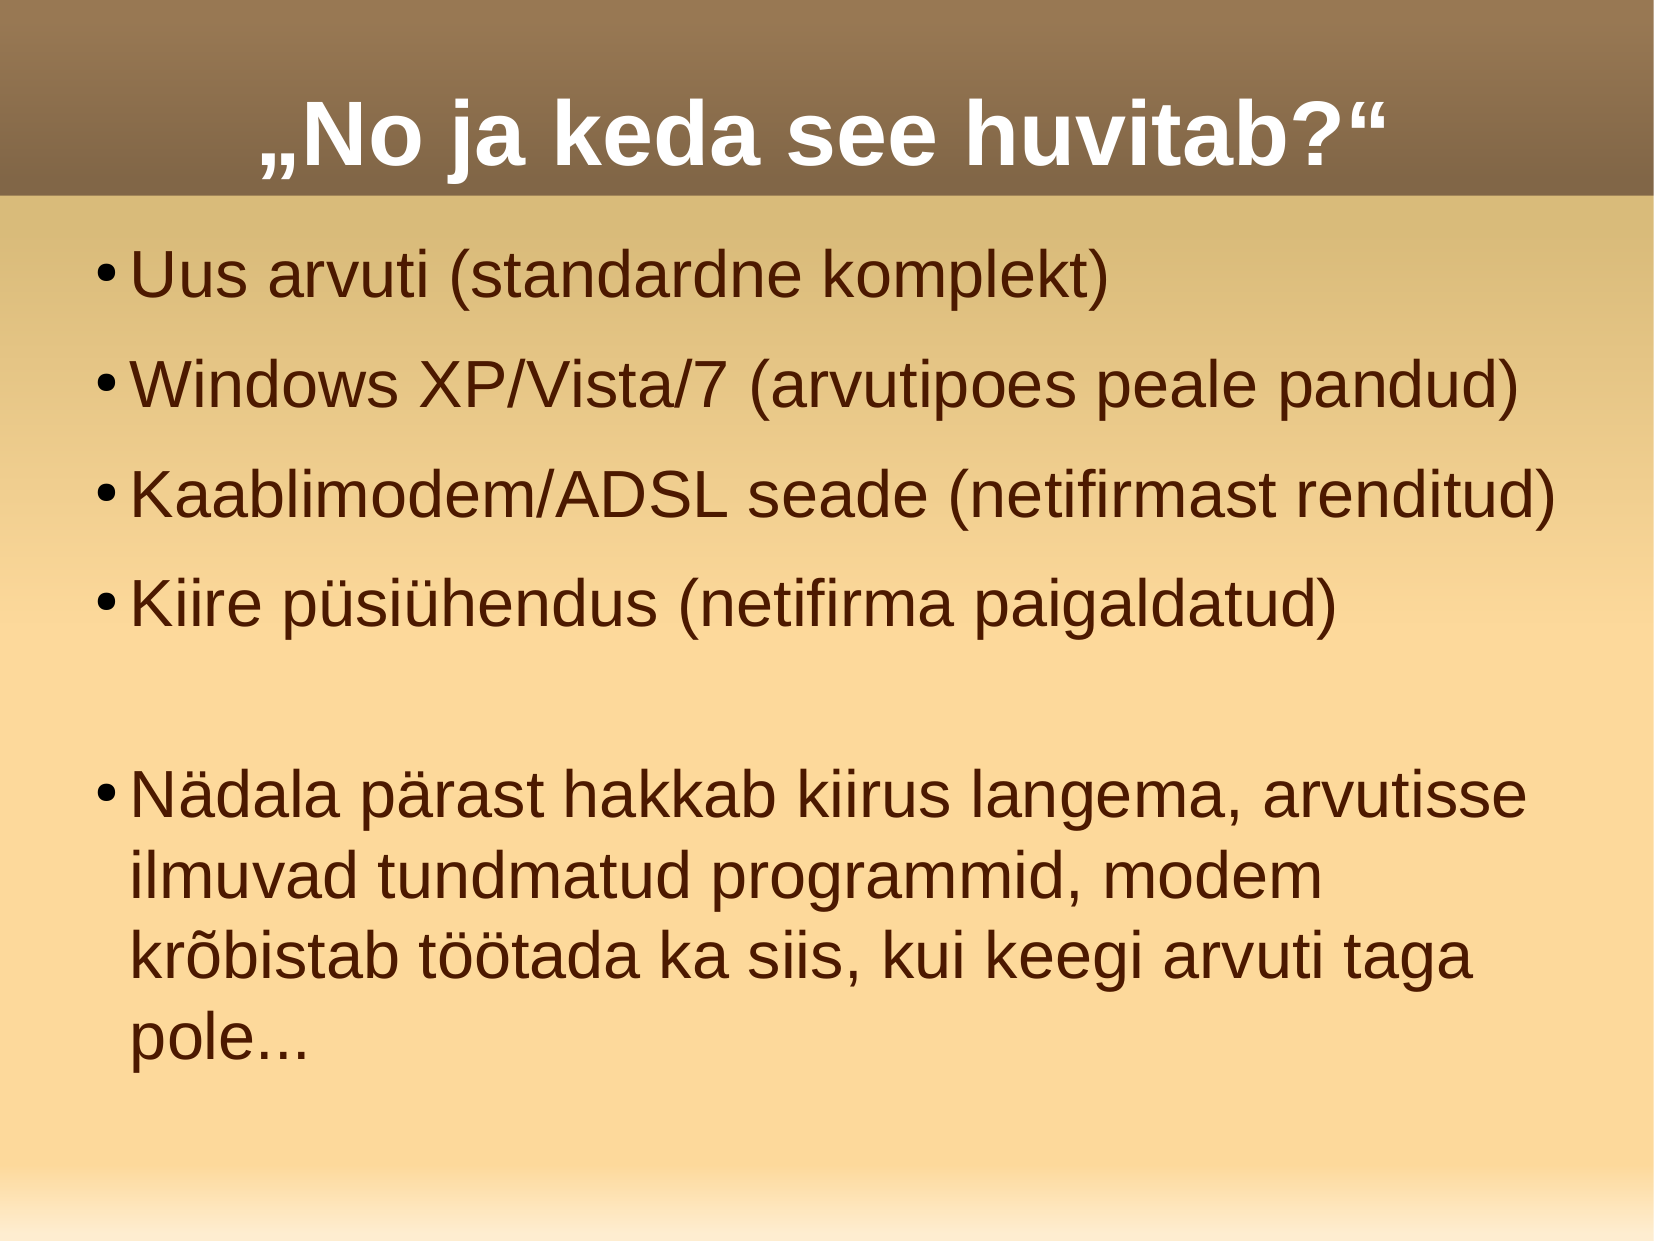

# „No ja keda see huvitab?“
Uus arvuti (standardne komplekt)
Windows XP/Vista/7 (arvutipoes peale pandud)
Kaablimodem/ADSL seade (netifirmast renditud)
Kiire püsiühendus (netifirma paigaldatud)
Nädala pärast hakkab kiirus langema, arvutisse ilmuvad tundmatud programmid, modem krõbistab töötada ka siis, kui keegi arvuti taga pole...